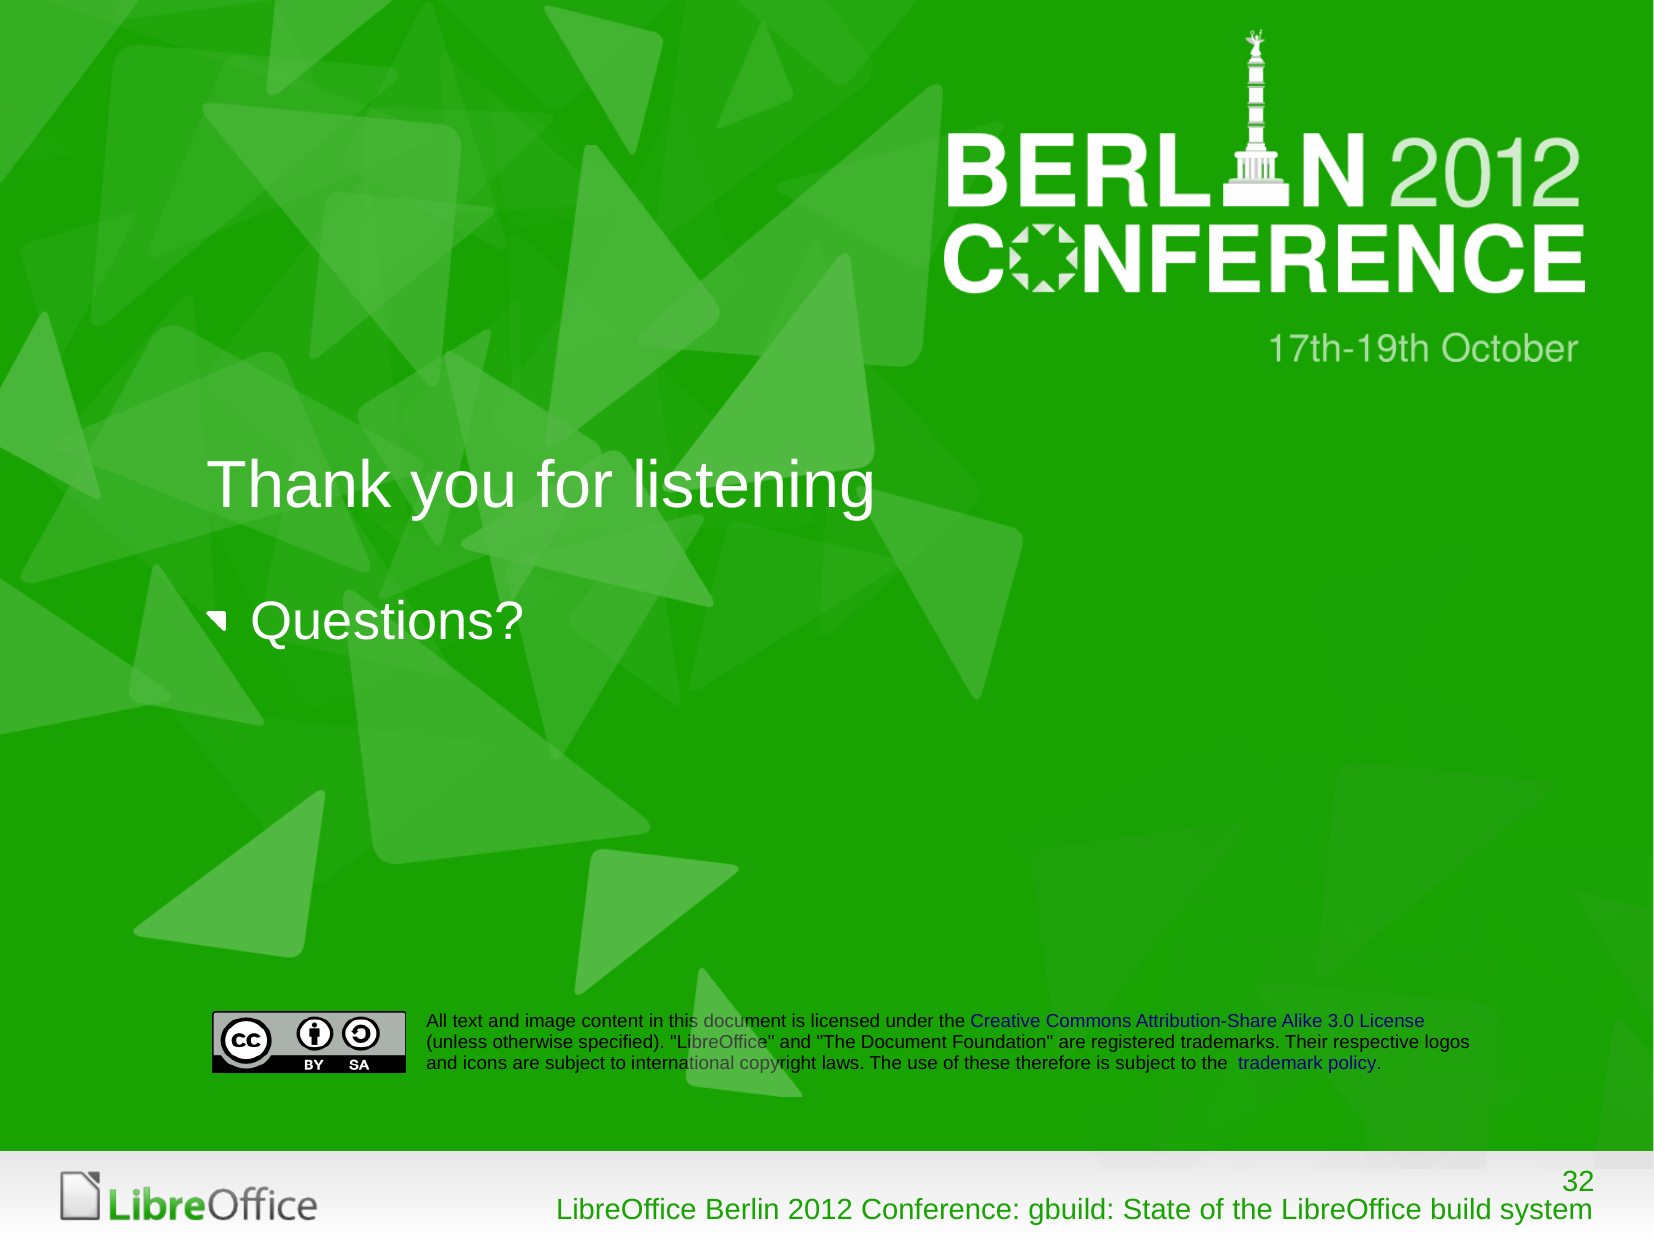

# Thank you for listening
Questions?
32
LibreOffice Berlin 2012 Conference: gbuild: State of the LibreOffice build system